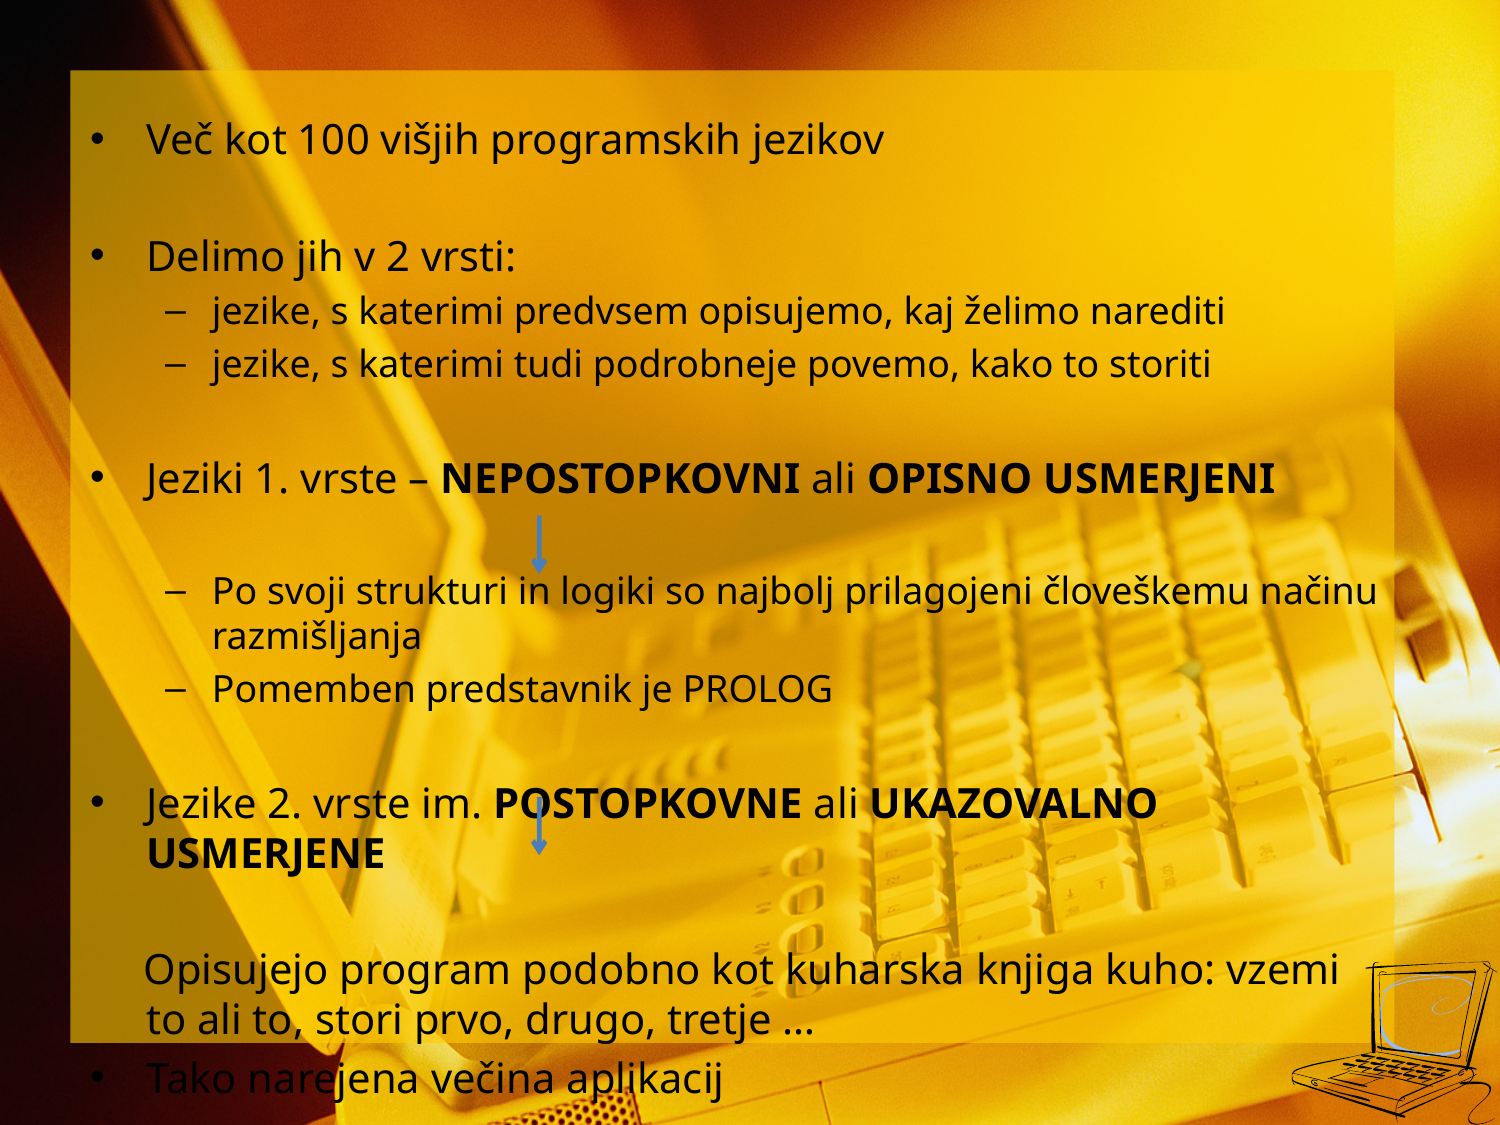

#
Več kot 100 višjih programskih jezikov
Delimo jih v 2 vrsti:
jezike, s katerimi predvsem opisujemo, kaj želimo narediti
jezike, s katerimi tudi podrobneje povemo, kako to storiti
Jeziki 1. vrste – NEPOSTOPKOVNI ali OPISNO USMERJENI
Po svoji strukturi in logiki so najbolj prilagojeni človeškemu načinu razmišljanja
Pomemben predstavnik je PROLOG
Jezike 2. vrste im. POSTOPKOVNE ali UKAZOVALNO USMERJENE
 Opisujejo program podobno kot kuharska knjiga kuho: vzemi to ali to, stori prvo, drugo, tretje …
Tako narejena večina aplikacij